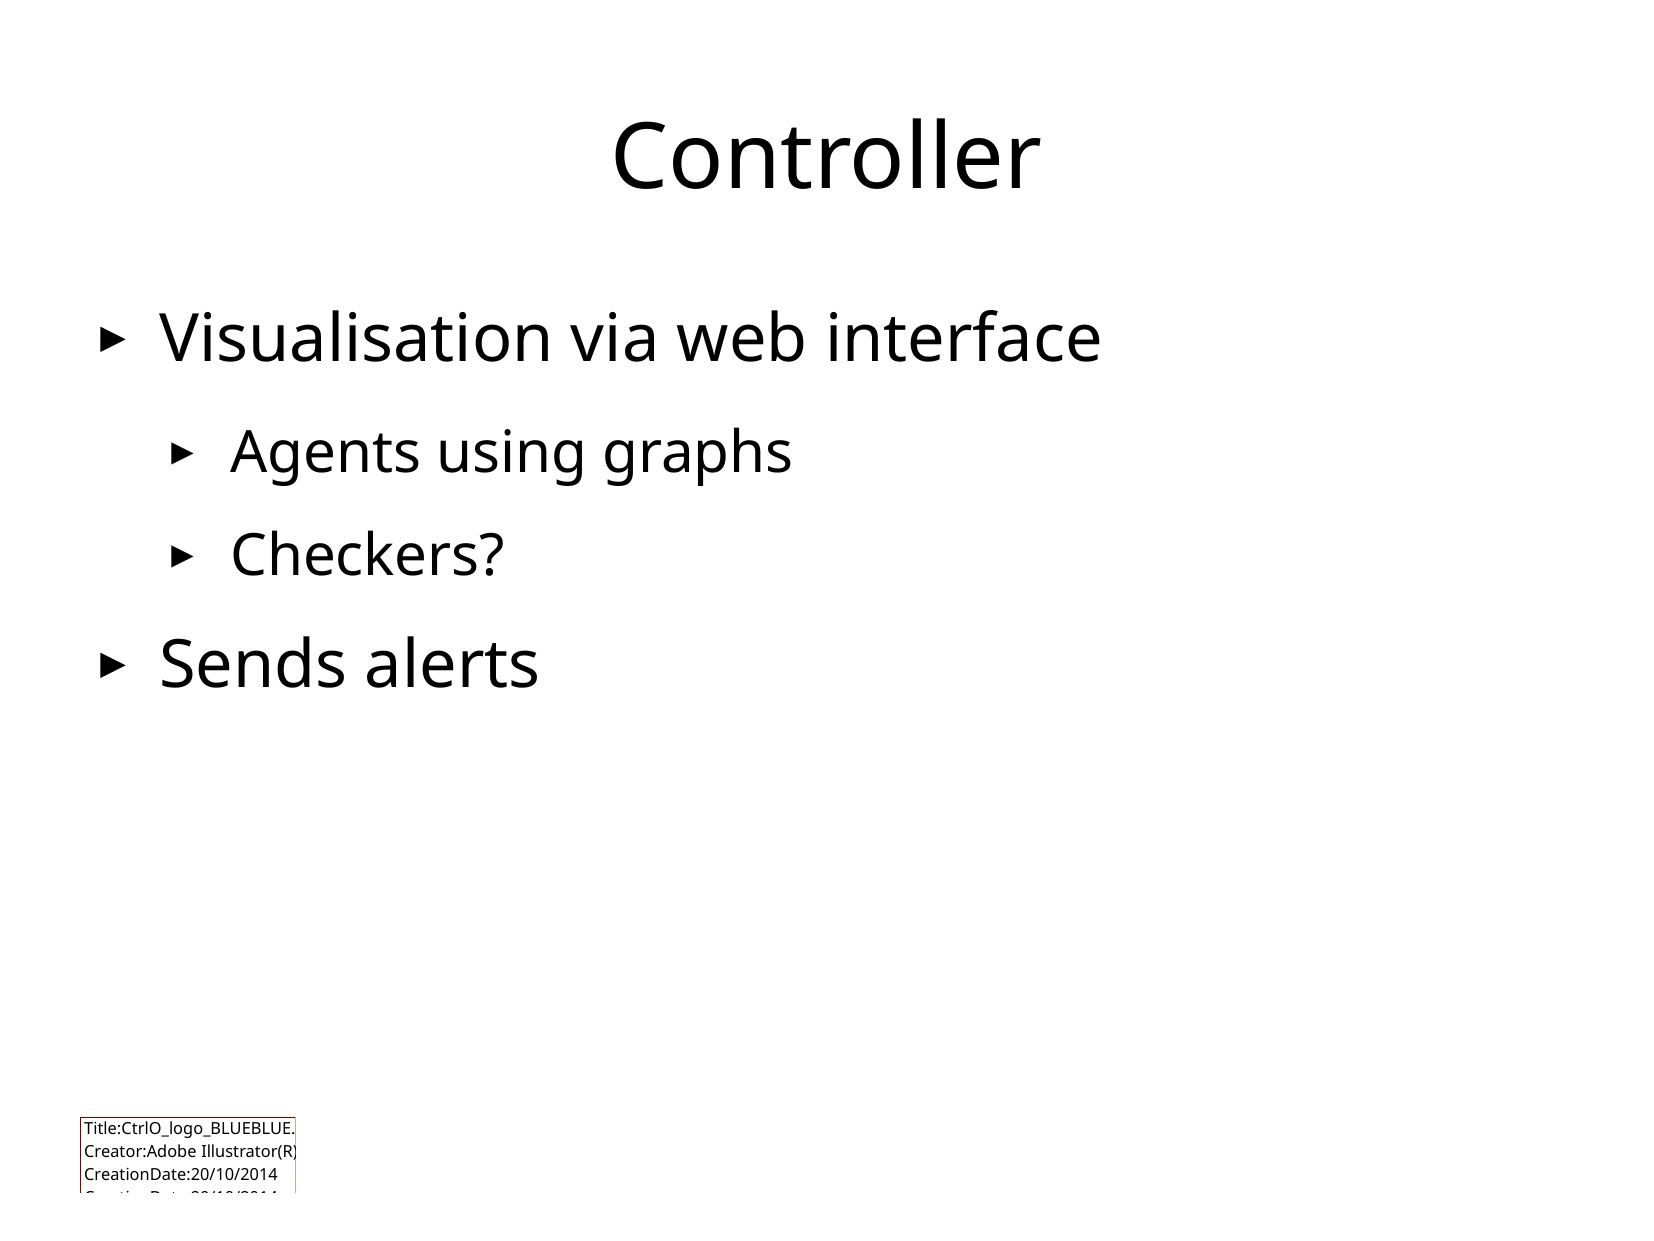

# Controller
Visualisation via web interface
Agents using graphs
Checkers?
Sends alerts